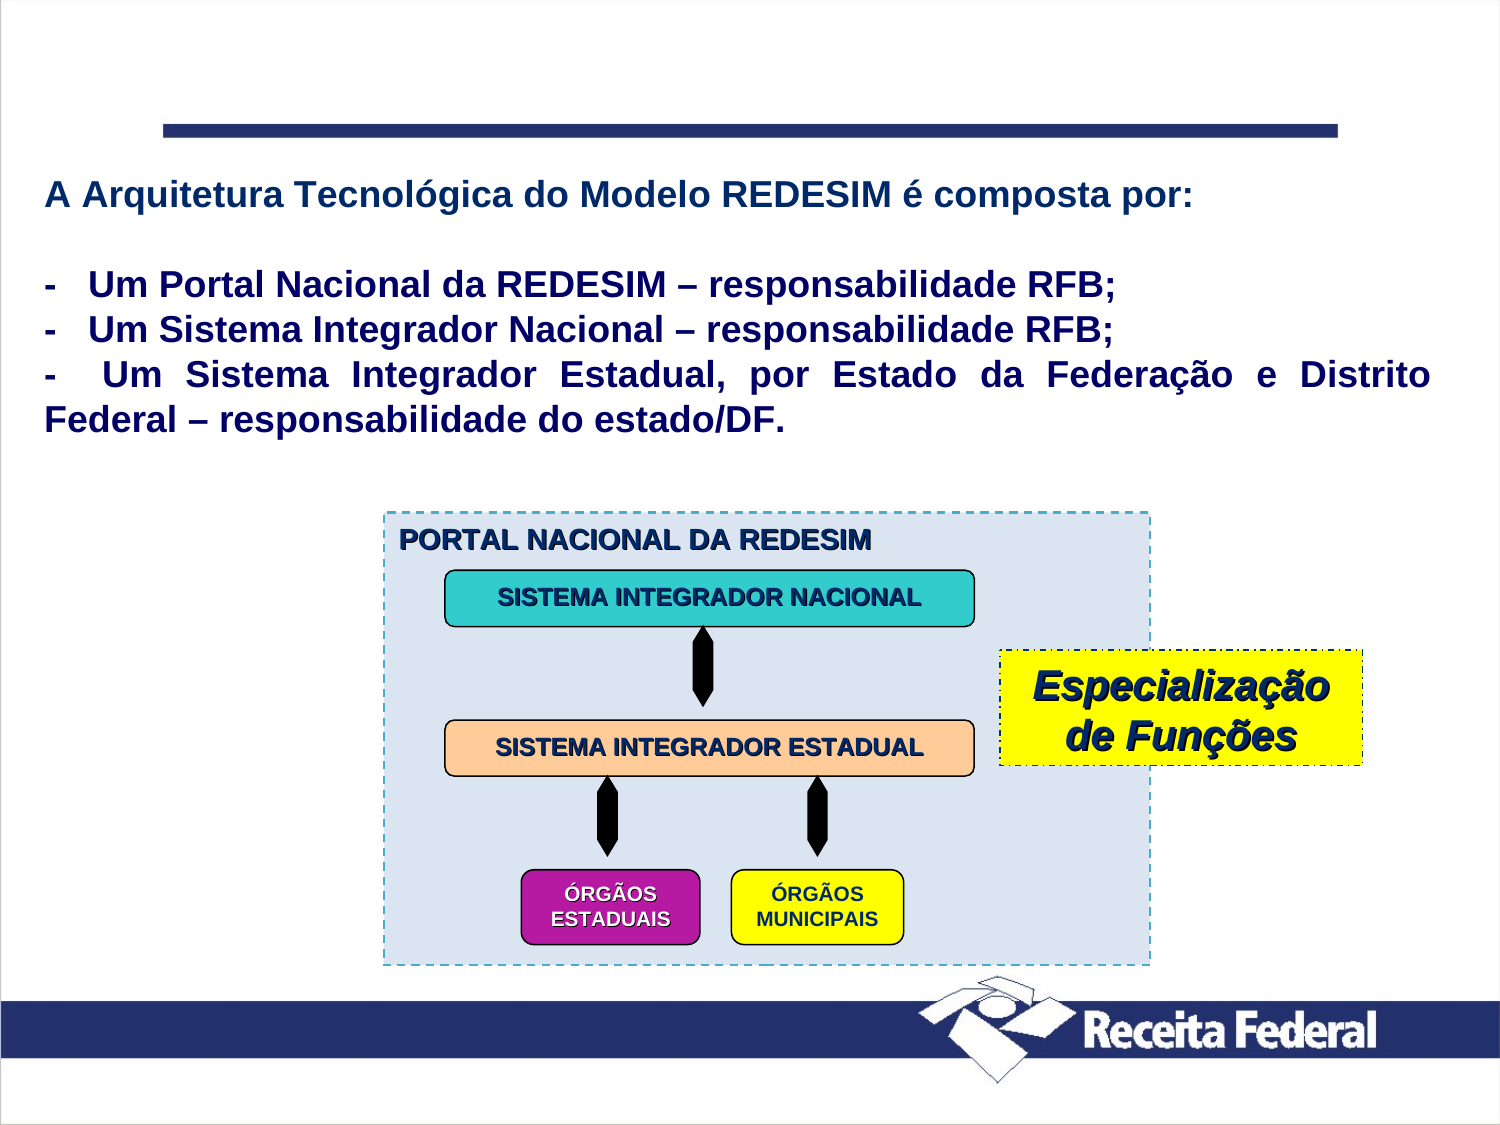

A Arquitetura Tecnológica do Modelo REDESIM é composta por:
- Um Portal Nacional da REDESIM – responsabilidade RFB;
- Um Sistema Integrador Nacional – responsabilidade RFB;
- Um Sistema Integrador Estadual, por Estado da Federação e Distrito Federal – responsabilidade do estado/DF.
PORTAL NACIONAL DA REDESIM
SISTEMA INTEGRADOR NACIONAL
SISTEMA INTEGRADOR ESTADUAL
ÓRGÃOS ESTADUAIS
ÓRGÃOS MUNICIPAIS
Especialização de Funções